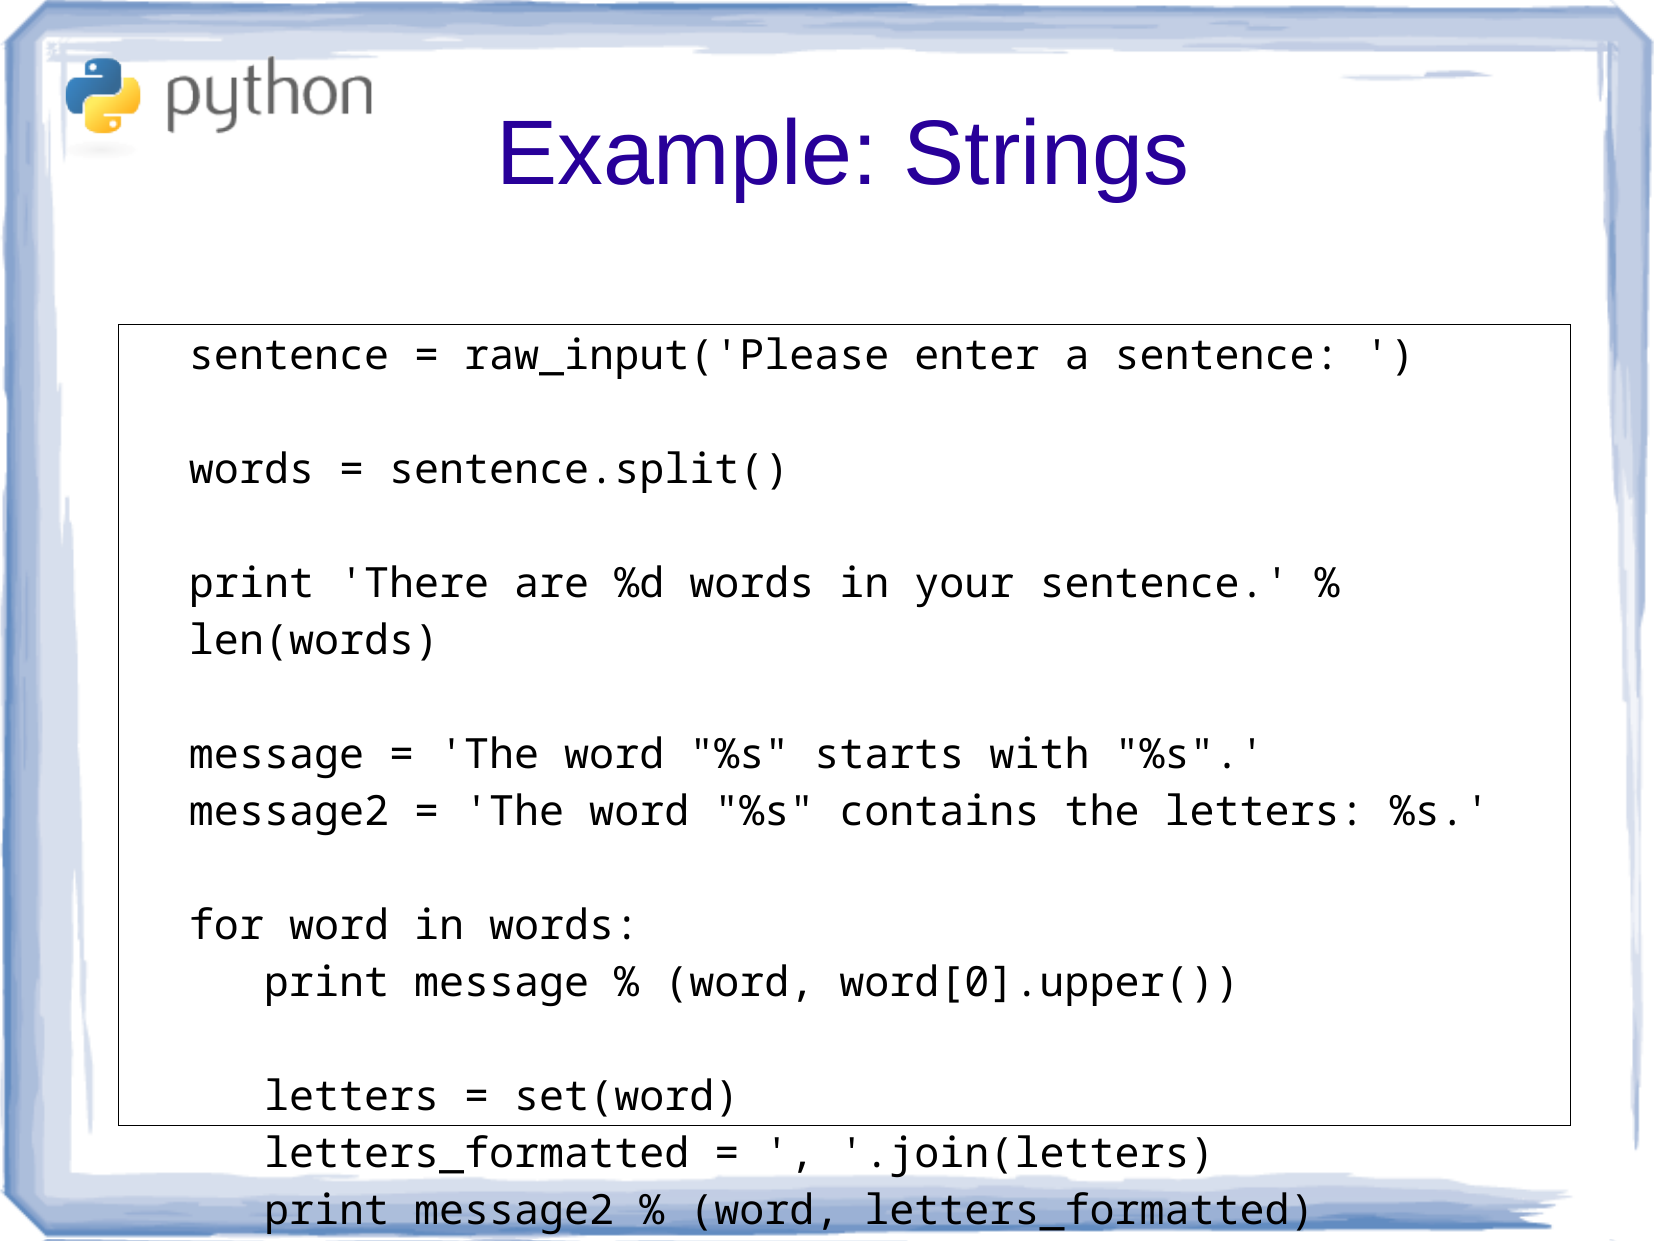

# Example: Strings
sentence = raw_input('Please enter a sentence: ')
words = sentence.split()
print 'There are %d words in your sentence.' % len(words)
message = 'The word "%s" starts with "%s".'
message2 = 'The word "%s" contains the letters: %s.'
for word in words:
	print message % (word, word[0].upper())
 letters = set(word)
 letters_formatted = ', '.join(letters)
 print message2 % (word, letters_formatted)